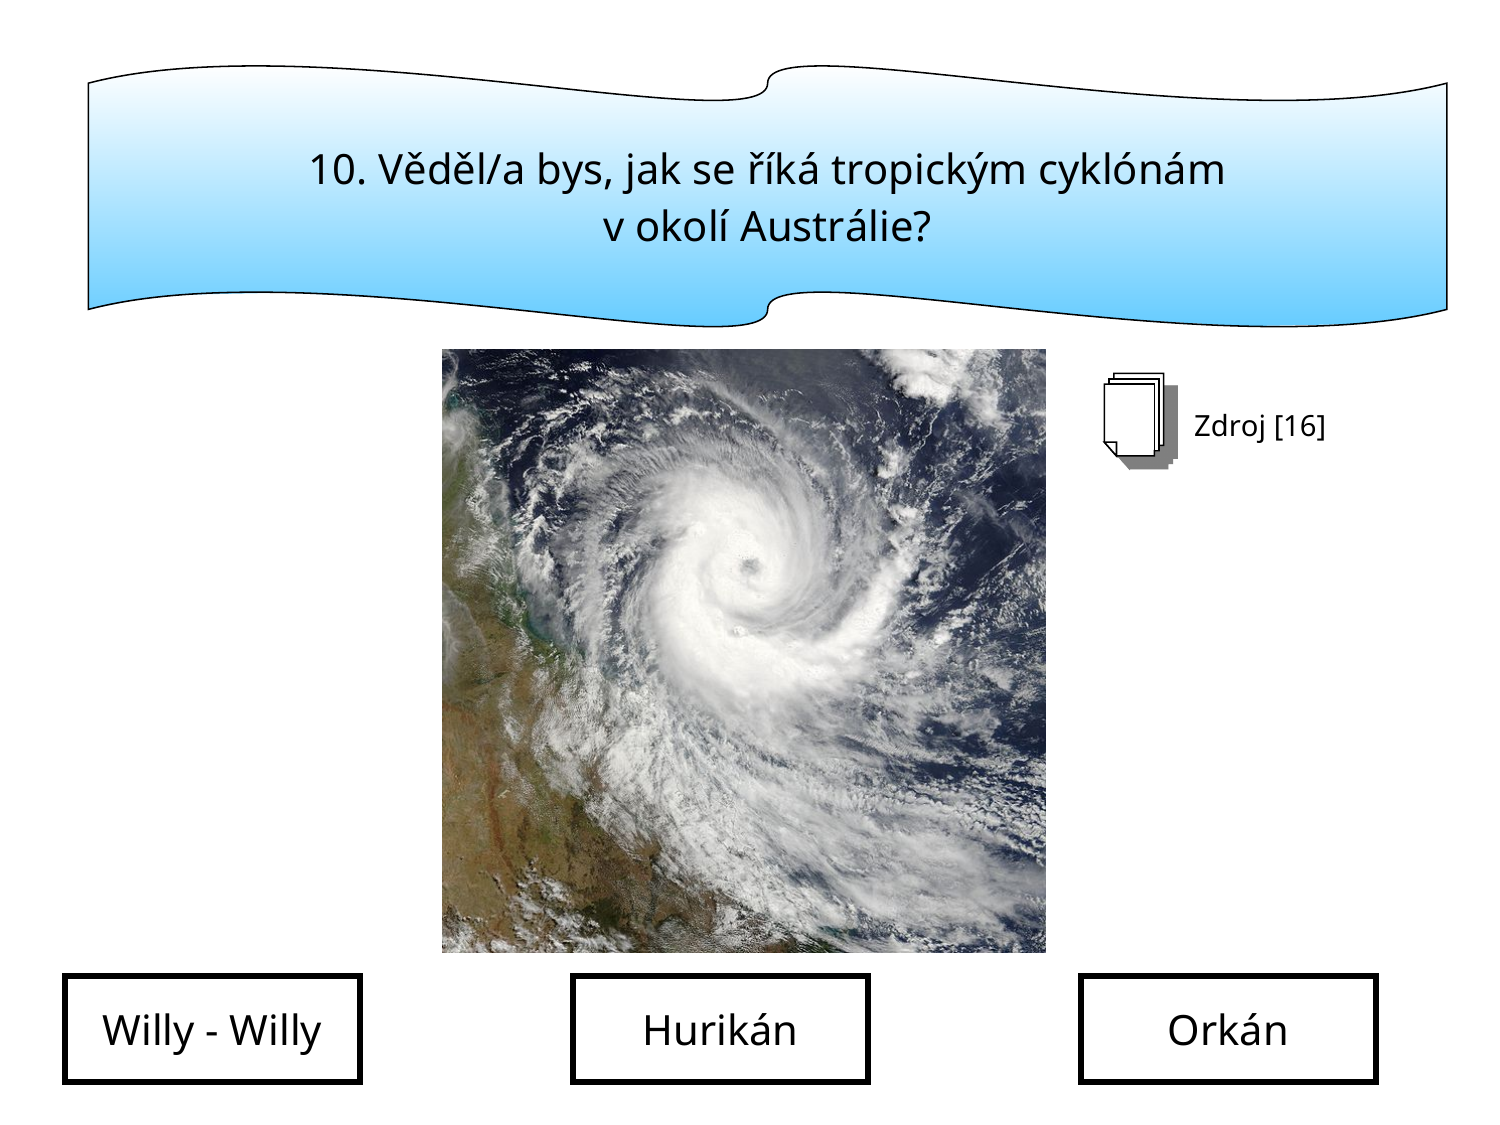

10. Věděl/a bys, jak se říká tropickým cyklónám
v okolí Austrálie?
Zdroj [16]
Willy - Willy
Hurikán
Orkán